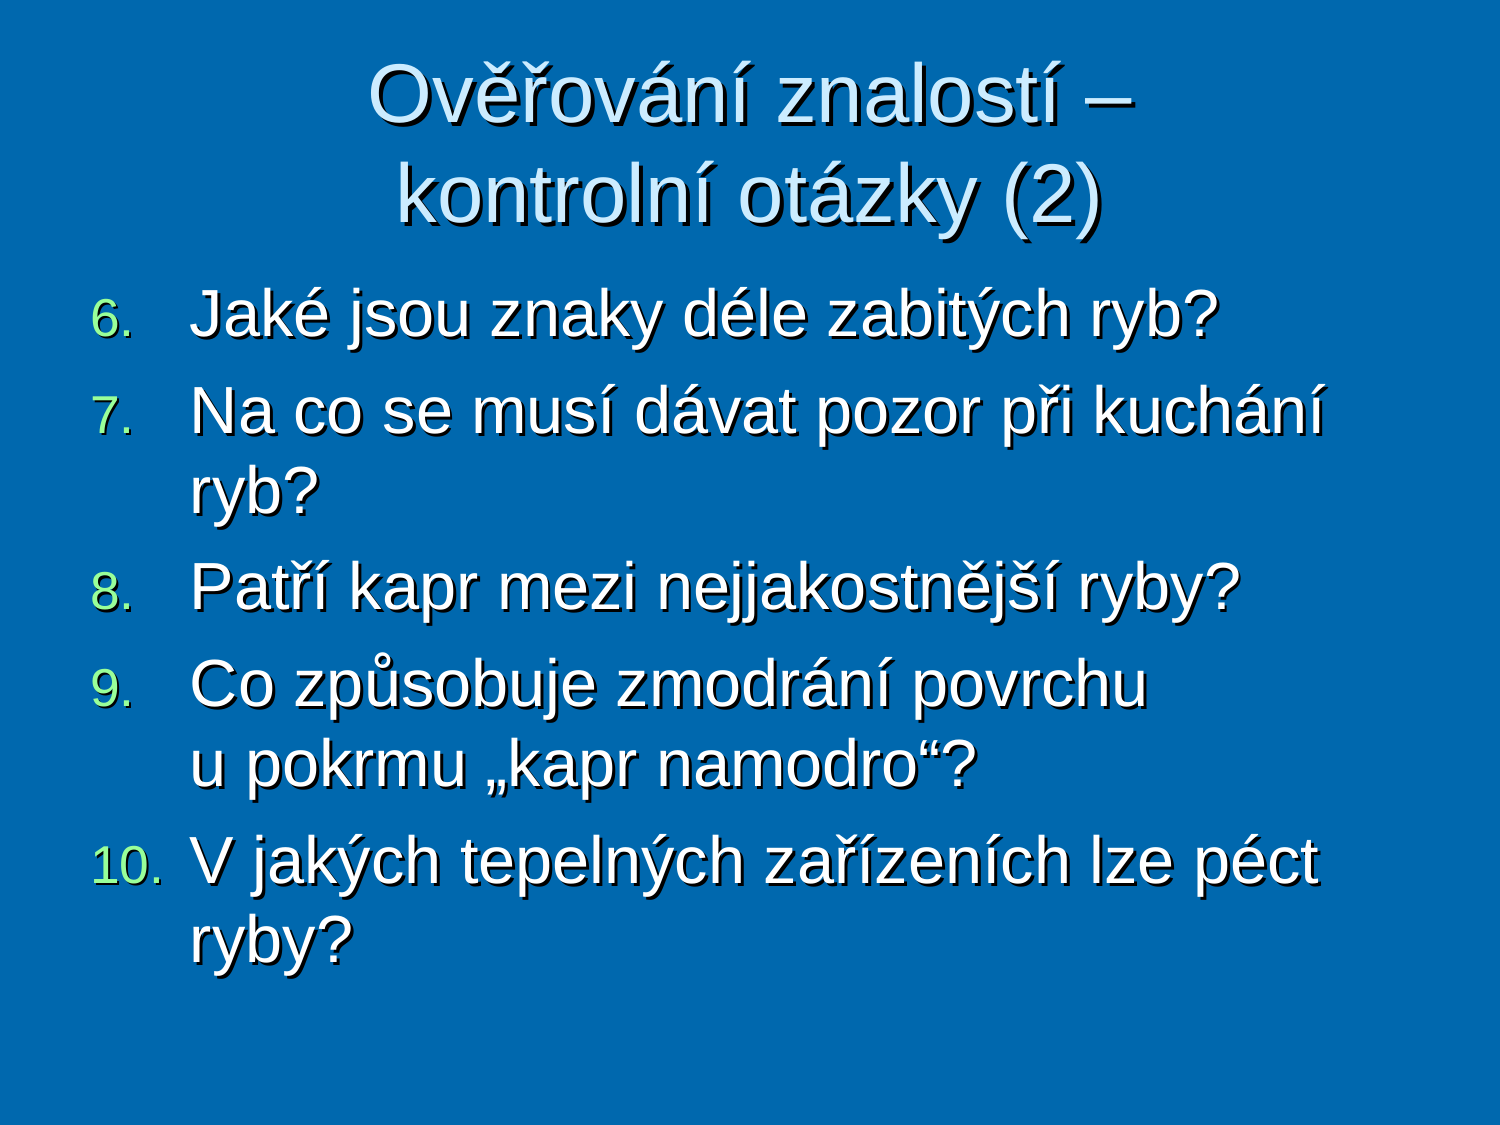

# Ověřování znalostí – kontrolní otázky (2)
Jaké jsou znaky déle zabitých ryb?
Na co se musí dávat pozor při kuchání ryb?
Patří kapr mezi nejjakostnější ryby?
Co způsobuje zmodrání povrchu u pokrmu „kapr namodro“?
V jakých tepelných zařízeních lze péct ryby?